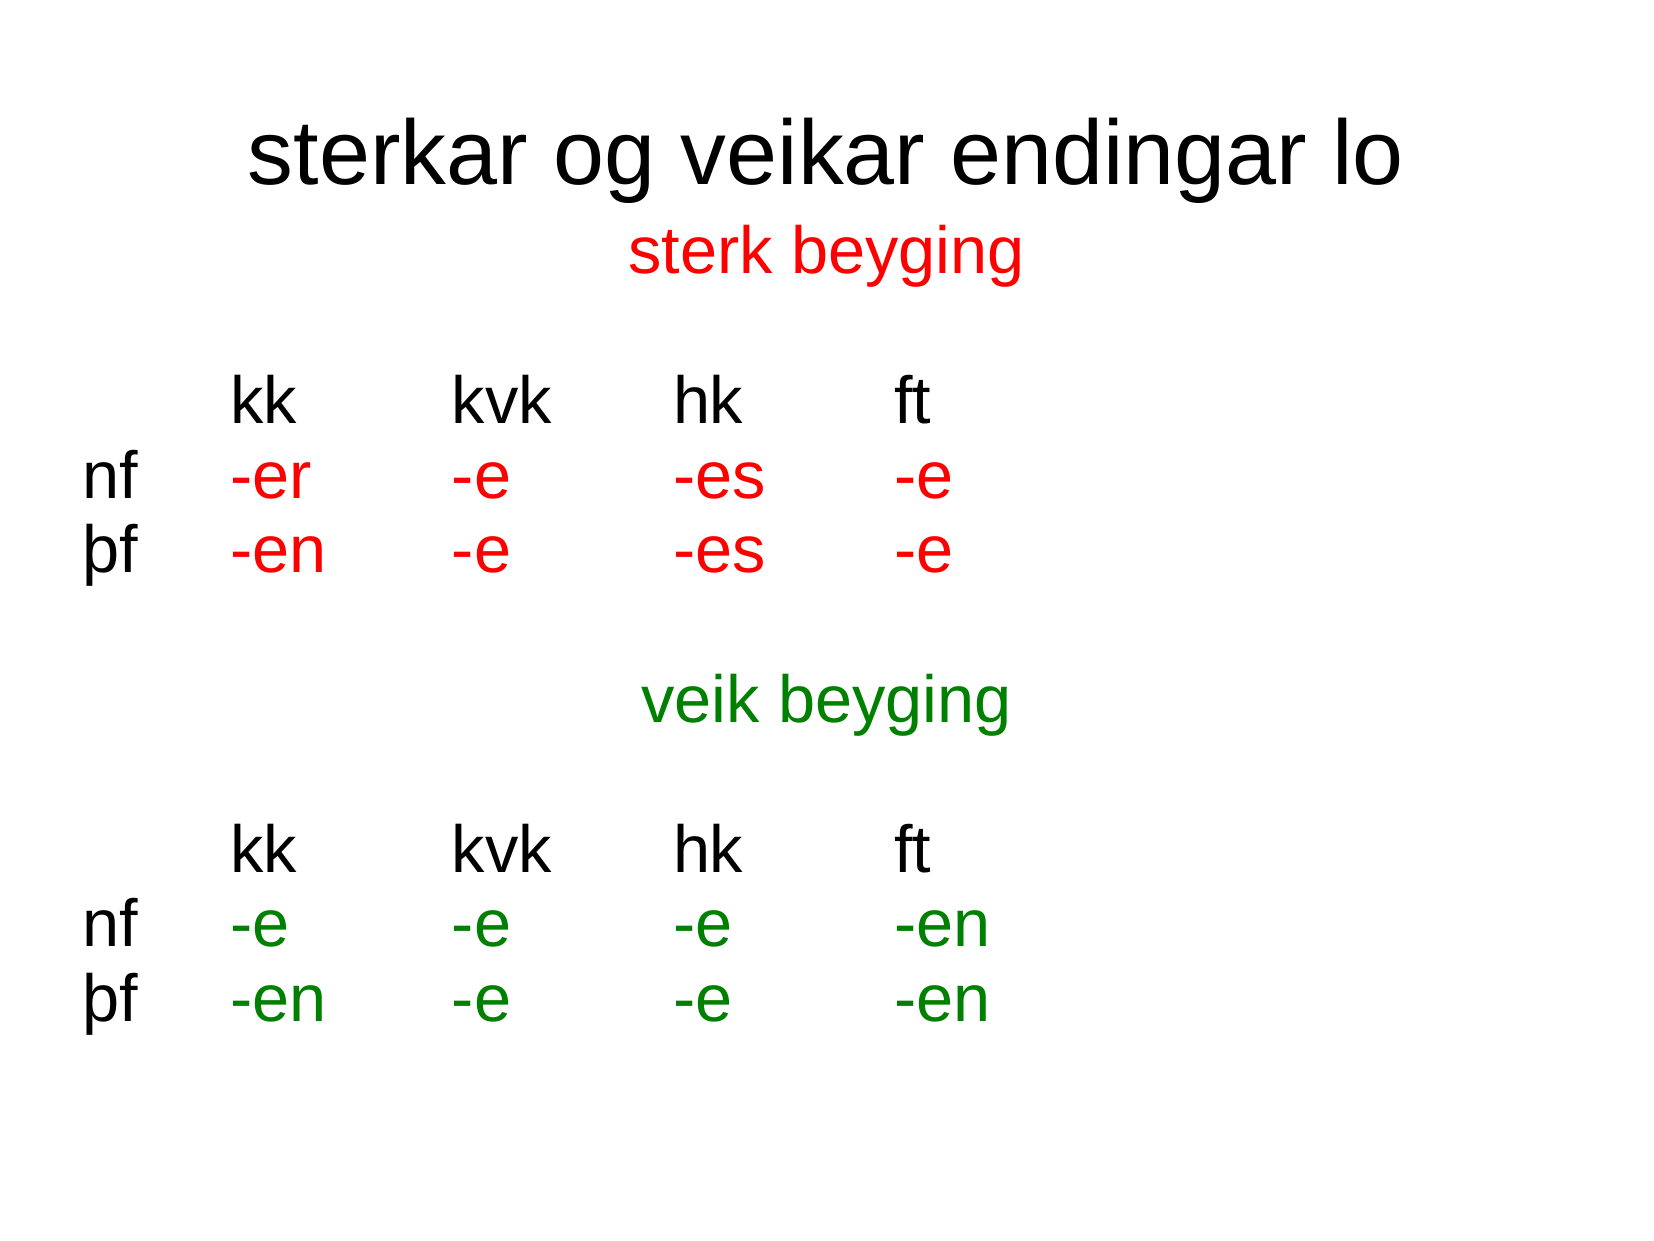

# sterkar og veikar endingar lo
sterk beyging
		kk			kvk		hk			ft
nf		-er		-e			-es		-e
þf		-en		-e			-es		-e
veik beyging
		kk			kvk		hk			ft
nf		-e			-e			-e			-en
þf		-en		-e			-e			-en